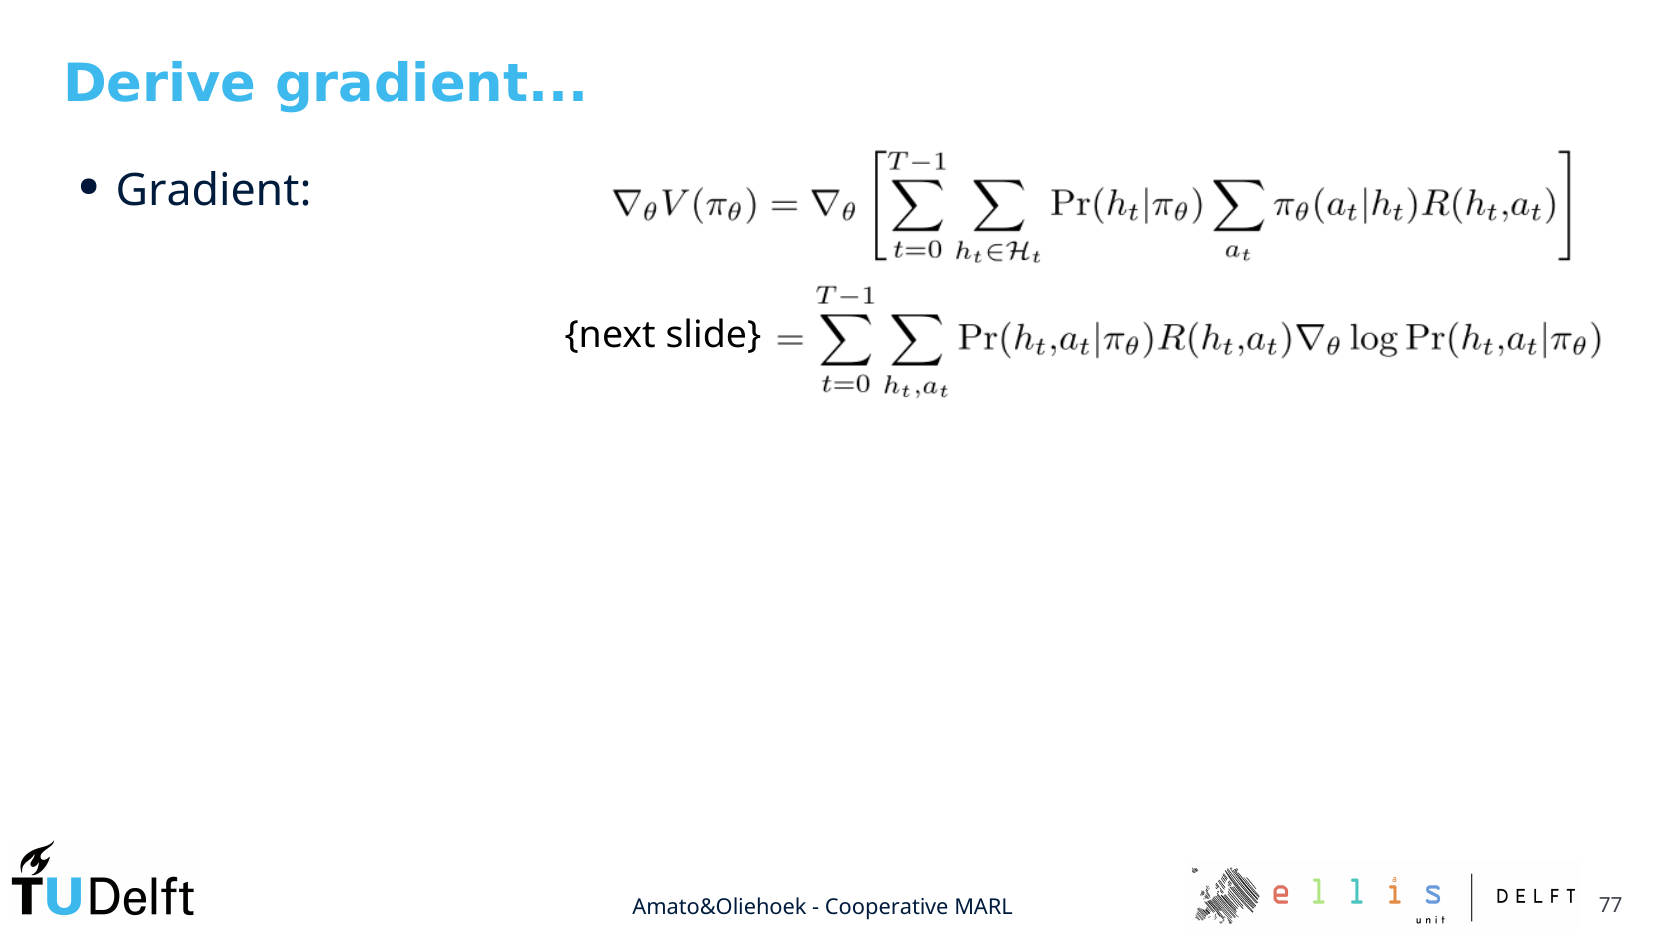

Derive gradient...
# Gradient:
with
{next slide}
Amato&Oliehoek - Cooperative MARL